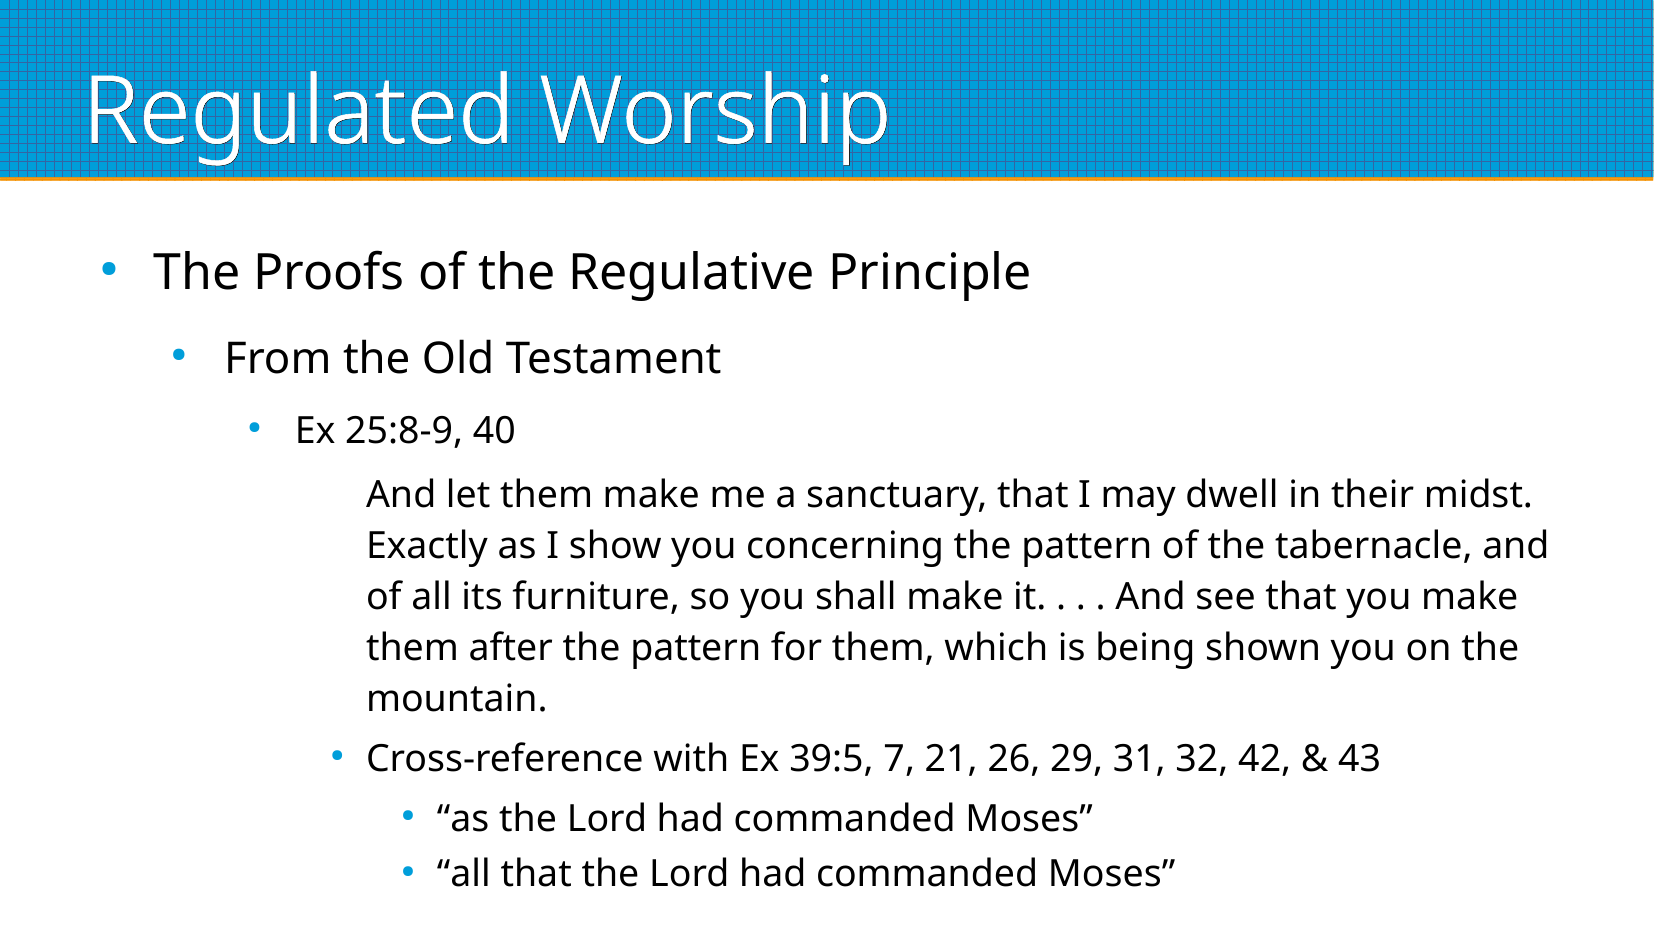

# Regulated Worship
The Proofs of the Regulative Principle
From the Old Testament
Ex 25:8-9, 40
And let them make me a sanctuary, that I may dwell in their midst. Exactly as I show you concerning the pattern of the tabernacle, and of all its furniture, so you shall make it. . . . And see that you make them after the pattern for them, which is being shown you on the mountain.
Cross-reference with Ex 39:5, 7, 21, 26, 29, 31, 32, 42, & 43
“as the Lord had commanded Moses”
“all that the Lord had commanded Moses”